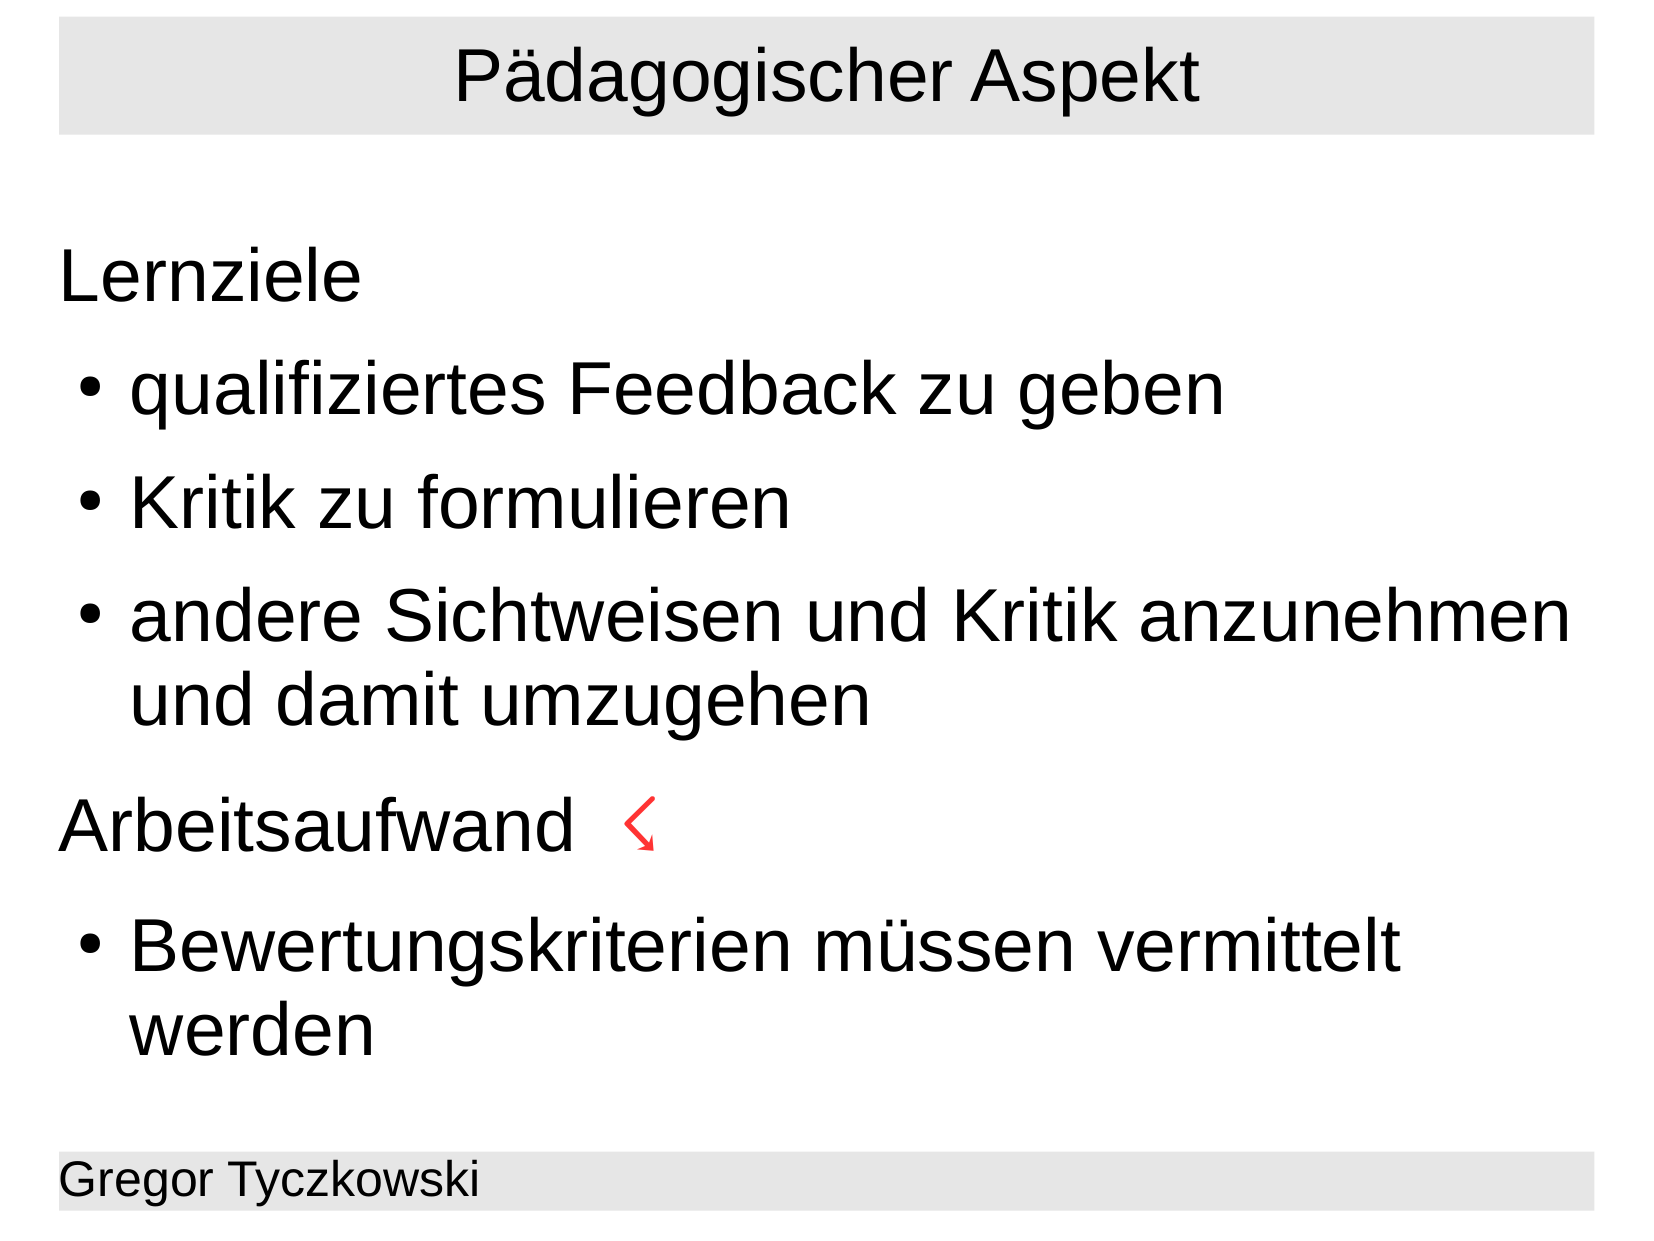

Pädagogischer Aspekt
Lernziele
qualifiziertes Feedback zu geben
Kritik zu formulieren
andere Sichtweisen und Kritik anzunehmen und damit umzugehen
Arbeitsaufwand ☇
Bewertungskriterien müssen vermittelt werden
# Gregor Tyczkowski